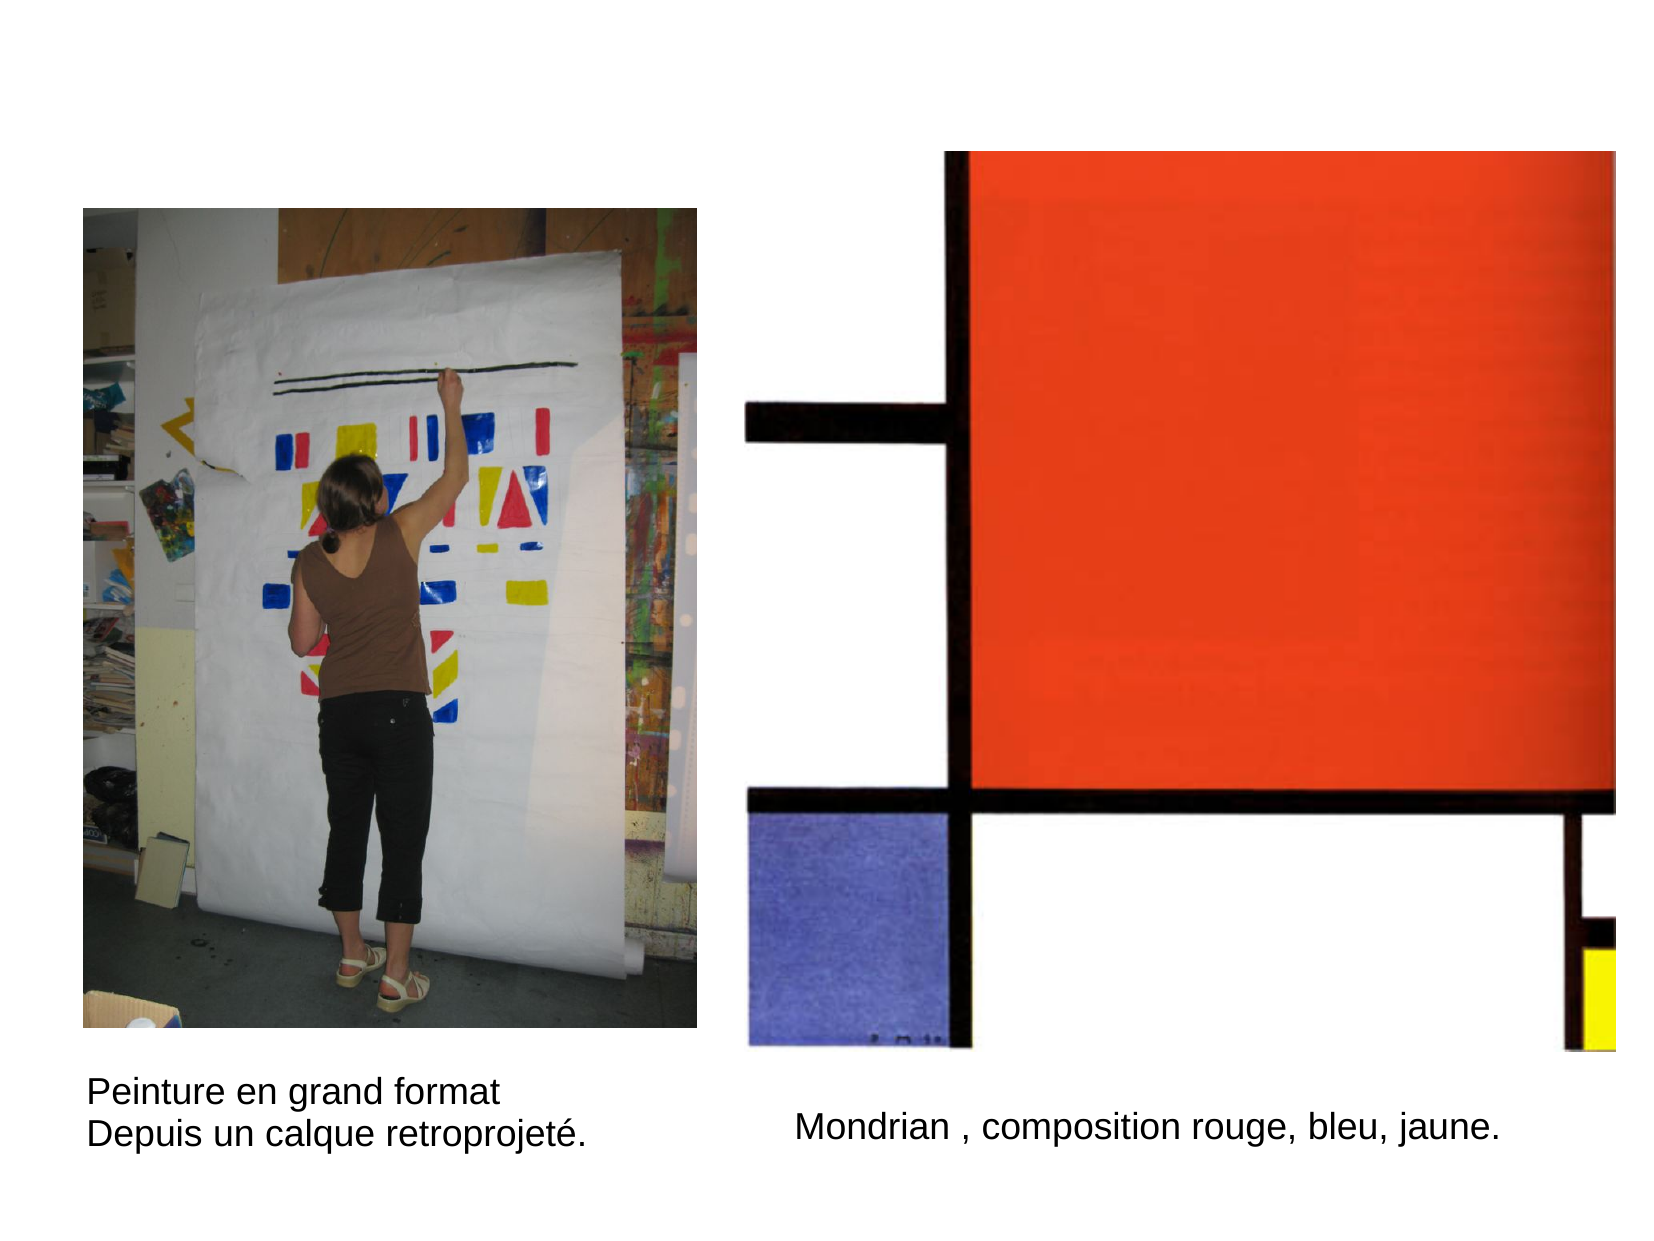

#
Peinture en grand format
Depuis un calque retroprojeté.
Mondrian , composition rouge, bleu, jaune.